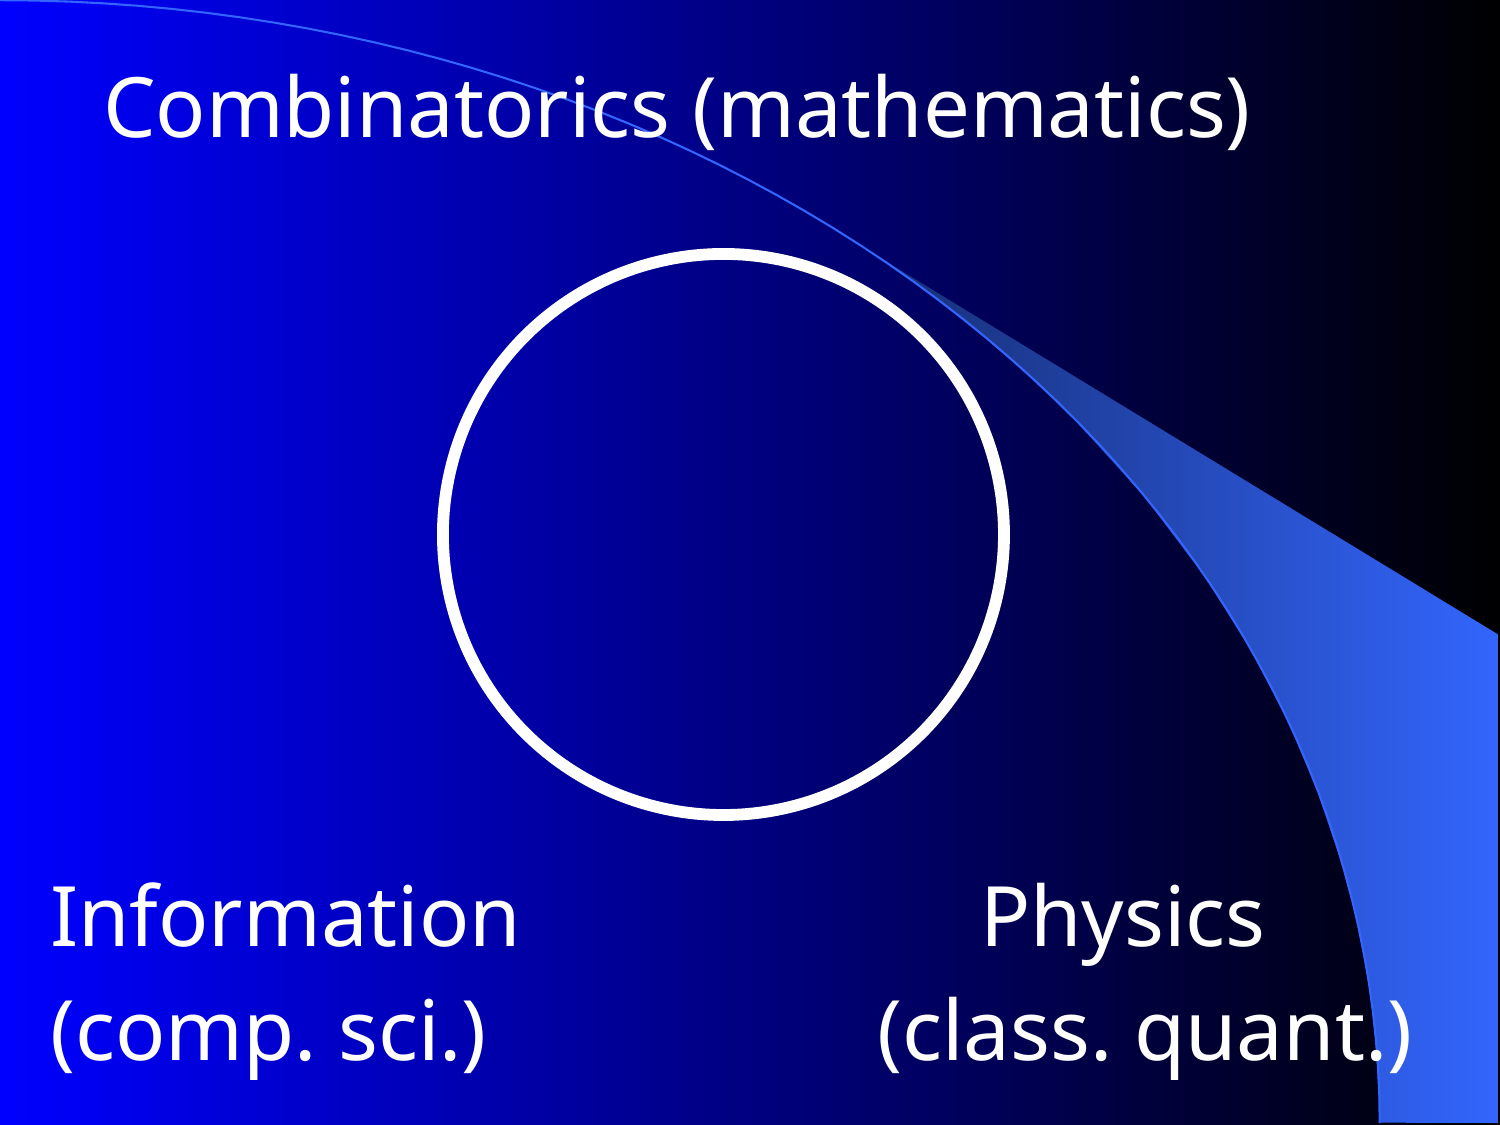

Combinatorics (mathematics)
CCC
Information
(comp. sci.)
Physics
(class. quant.)